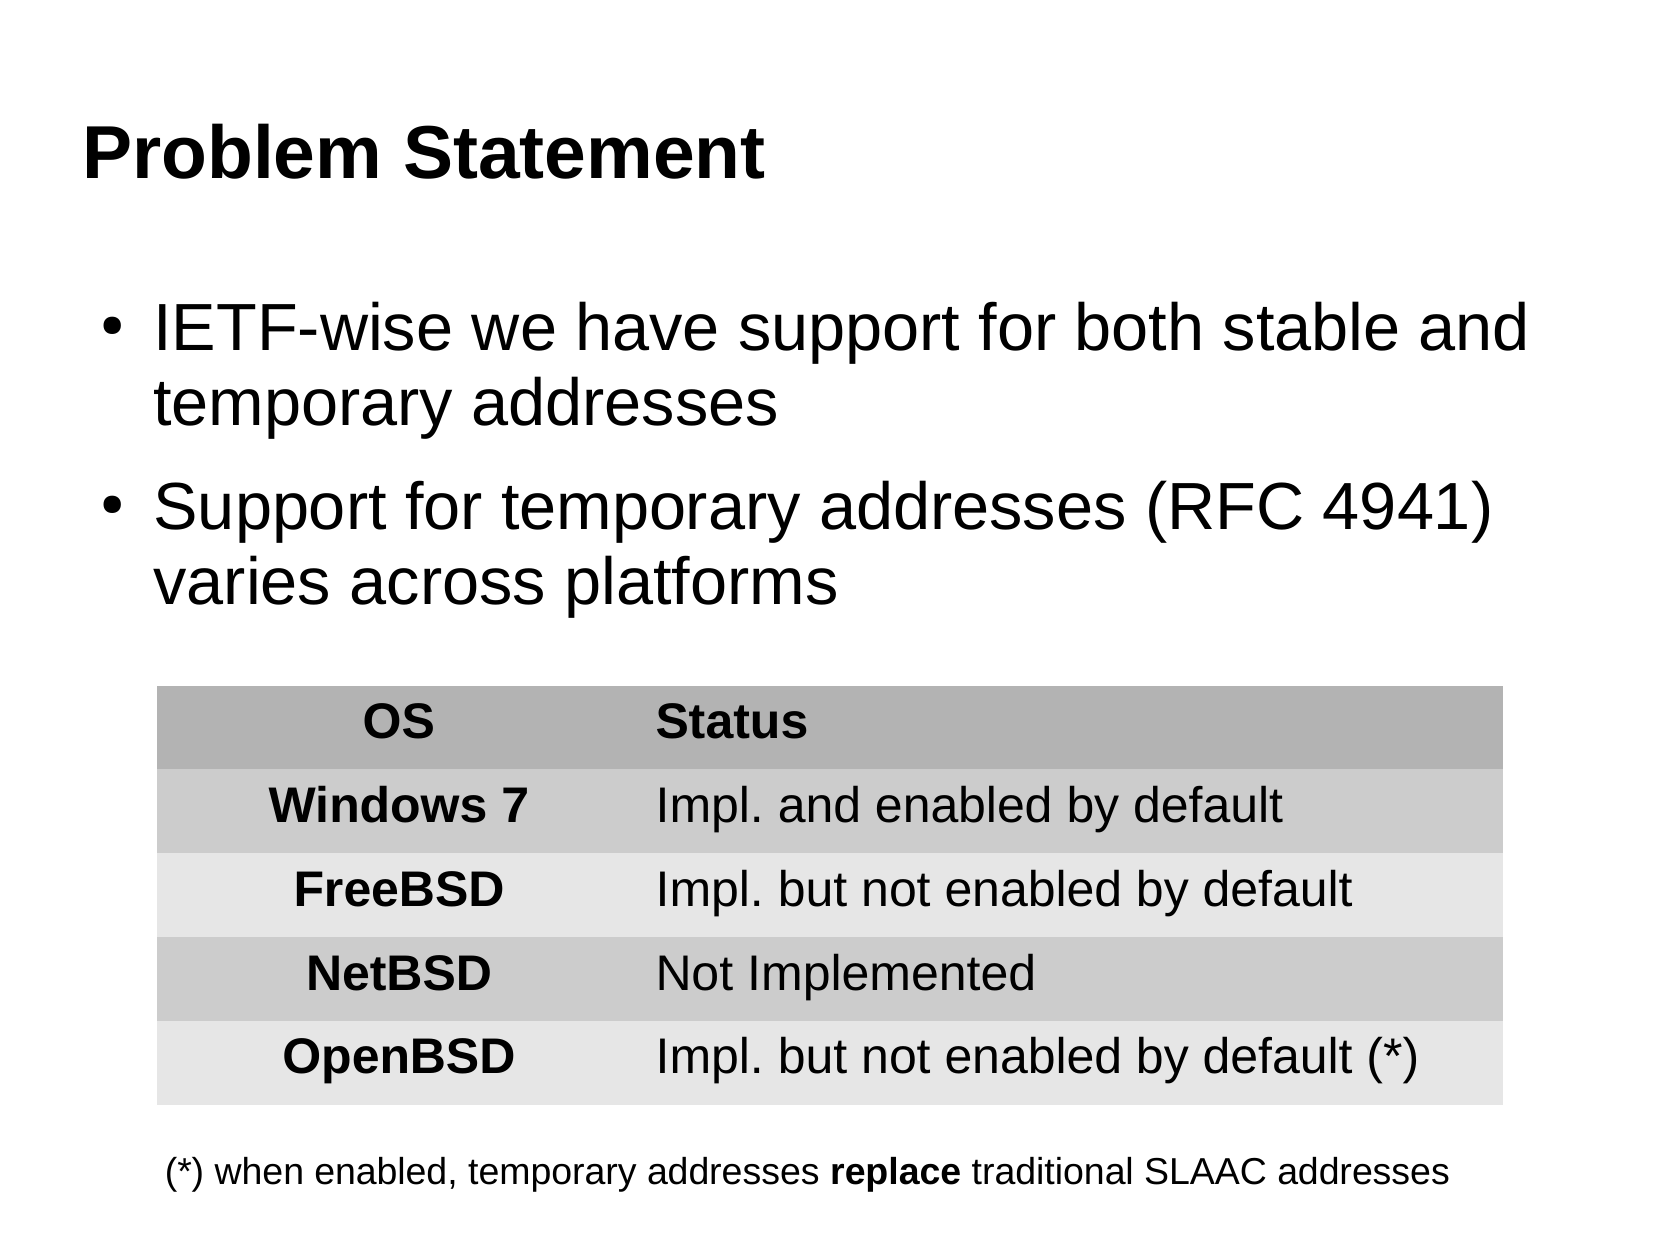

# Problem Statement
IETF-wise we have support for both stable and temporary addresses
Support for temporary addresses (RFC 4941) varies across platforms
| OS | Status |
| --- | --- |
| Windows 7 | Impl. and enabled by default |
| FreeBSD | Impl. but not enabled by default |
| NetBSD | Not Implemented |
| OpenBSD | Impl. but not enabled by default (\*) |
(*) when enabled, temporary addresses replace traditional SLAAC addresses